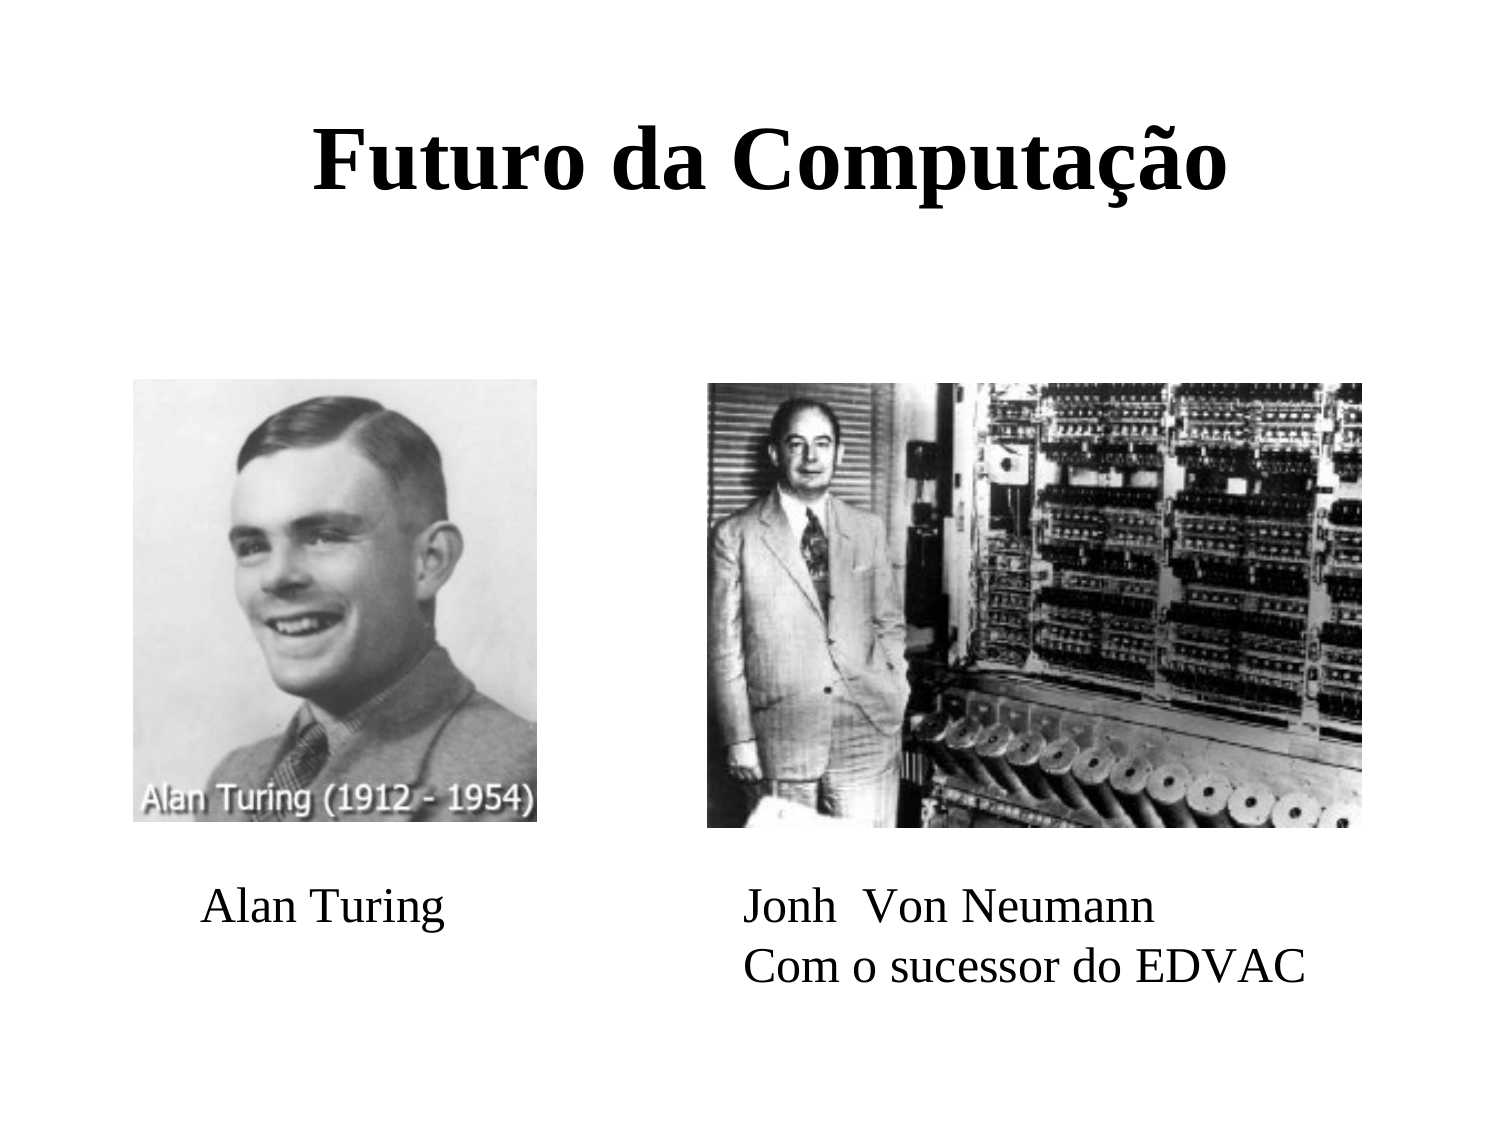

# Futuro da Computação
Alan Turing			Jonh Von Neumann
				Com o sucessor do EDVAC